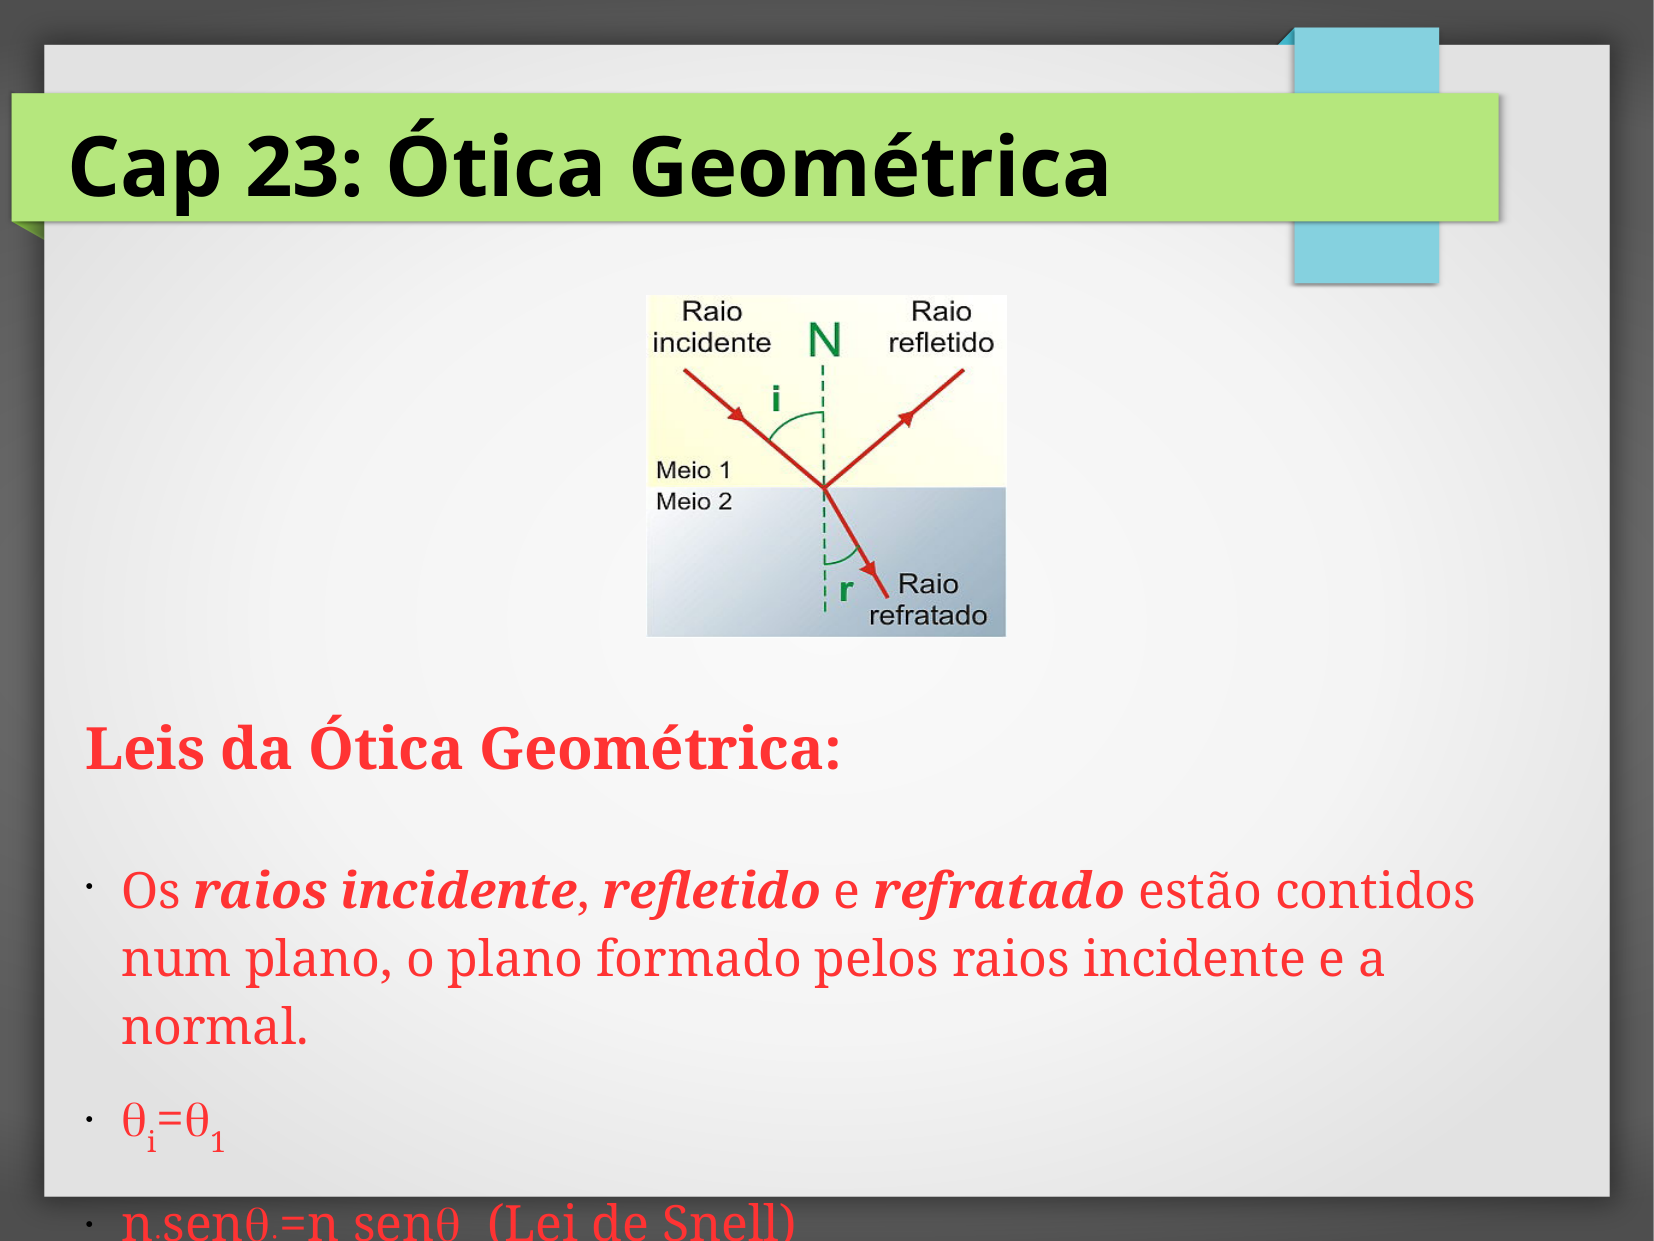

Cap 23: Ótica Geométrica
Leis da Ótica Geométrica:
Os raios incidente, refletido e refratado estão contidos num plano, o plano formado pelos raios incidente e a normal.
qi=q1
nisenqi=nrsenqr (Lei de Snell)